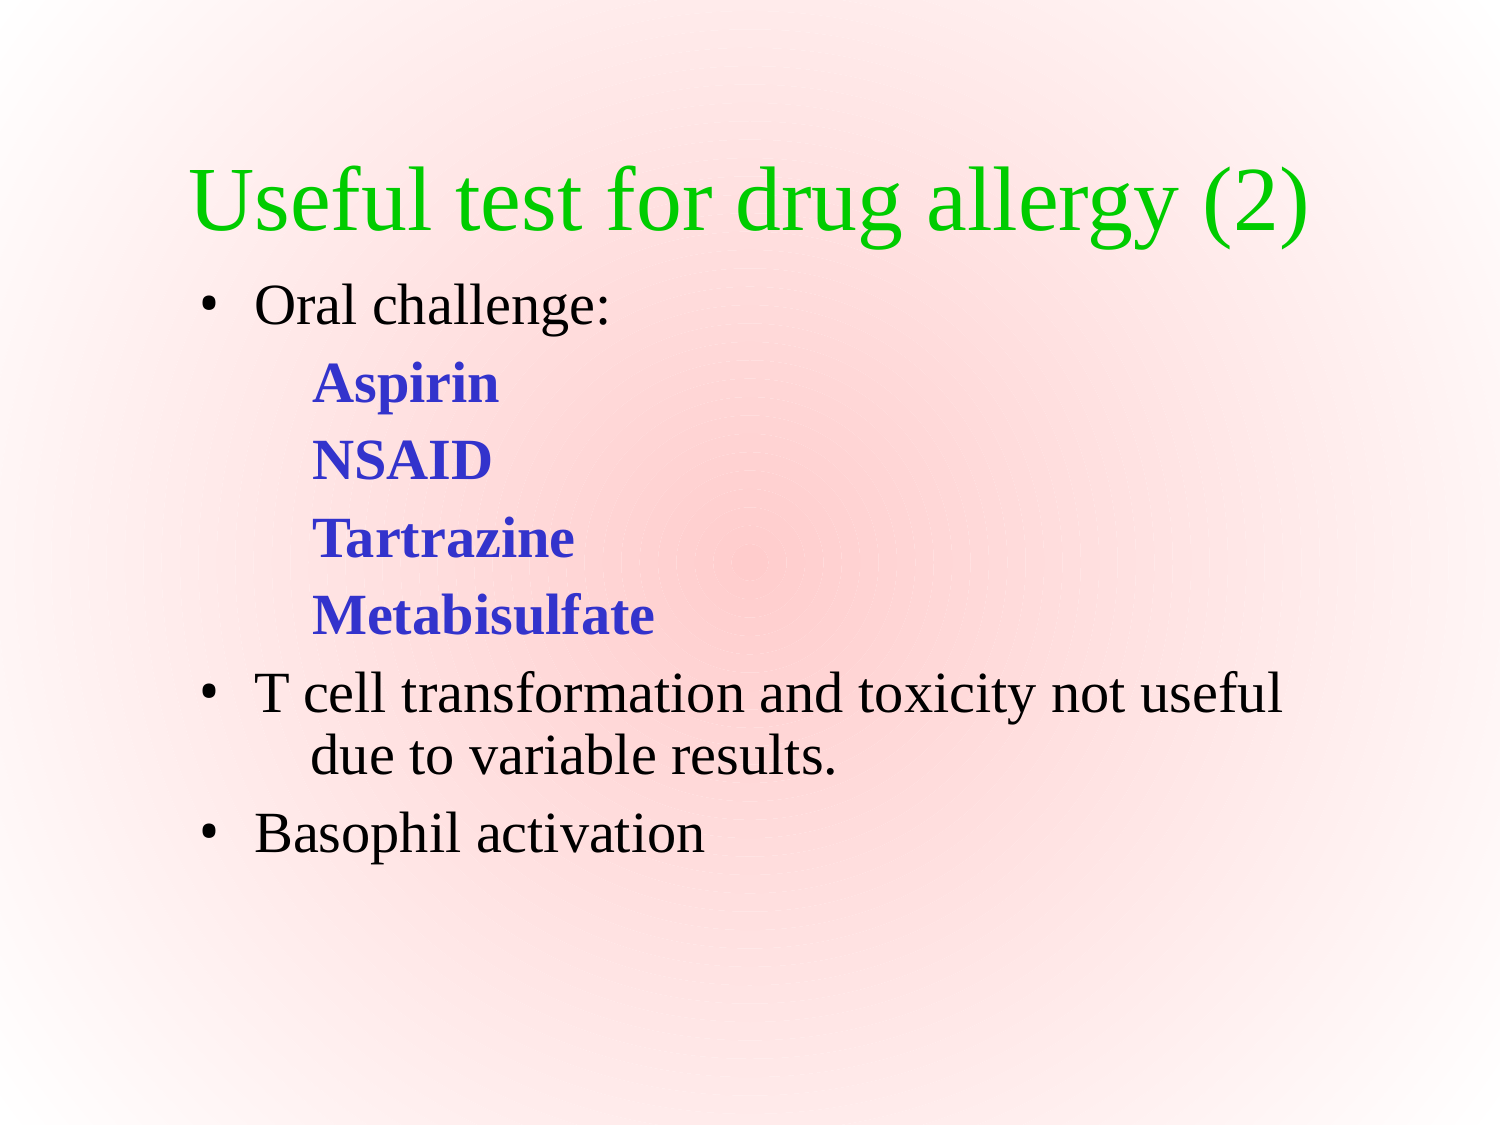

# Useful test for drug allergy (2)
Oral challenge:
 Aspirin
 NSAID
 Tartrazine
 Metabisulfate
T cell transformation and toxicity not useful due to variable results.
Basophil activation